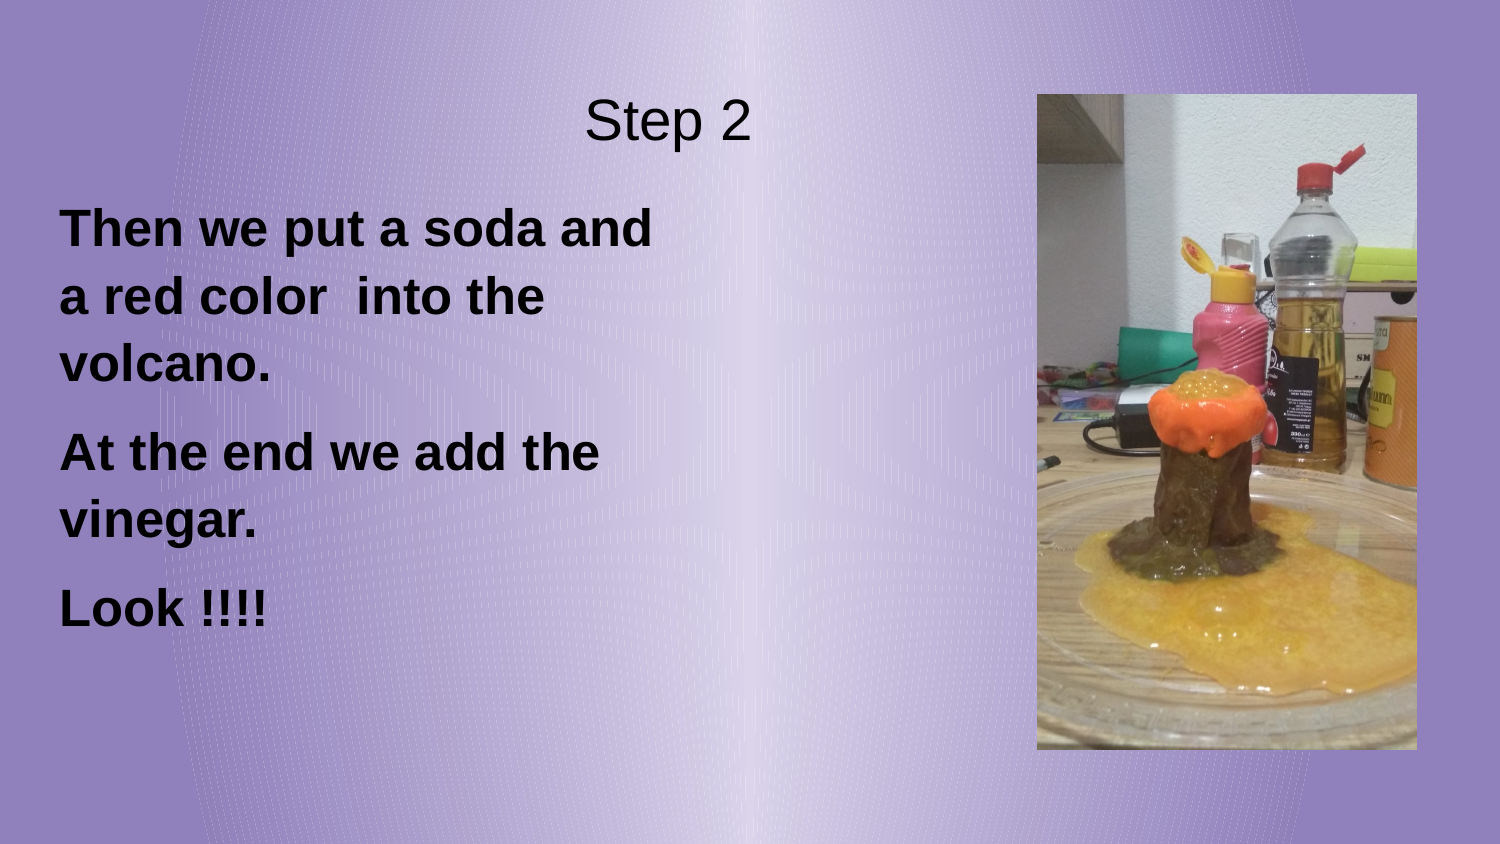

# Step 2
Then we put a soda and a red color into the volcano.
At the end we add the vinegar.
Look !!!!